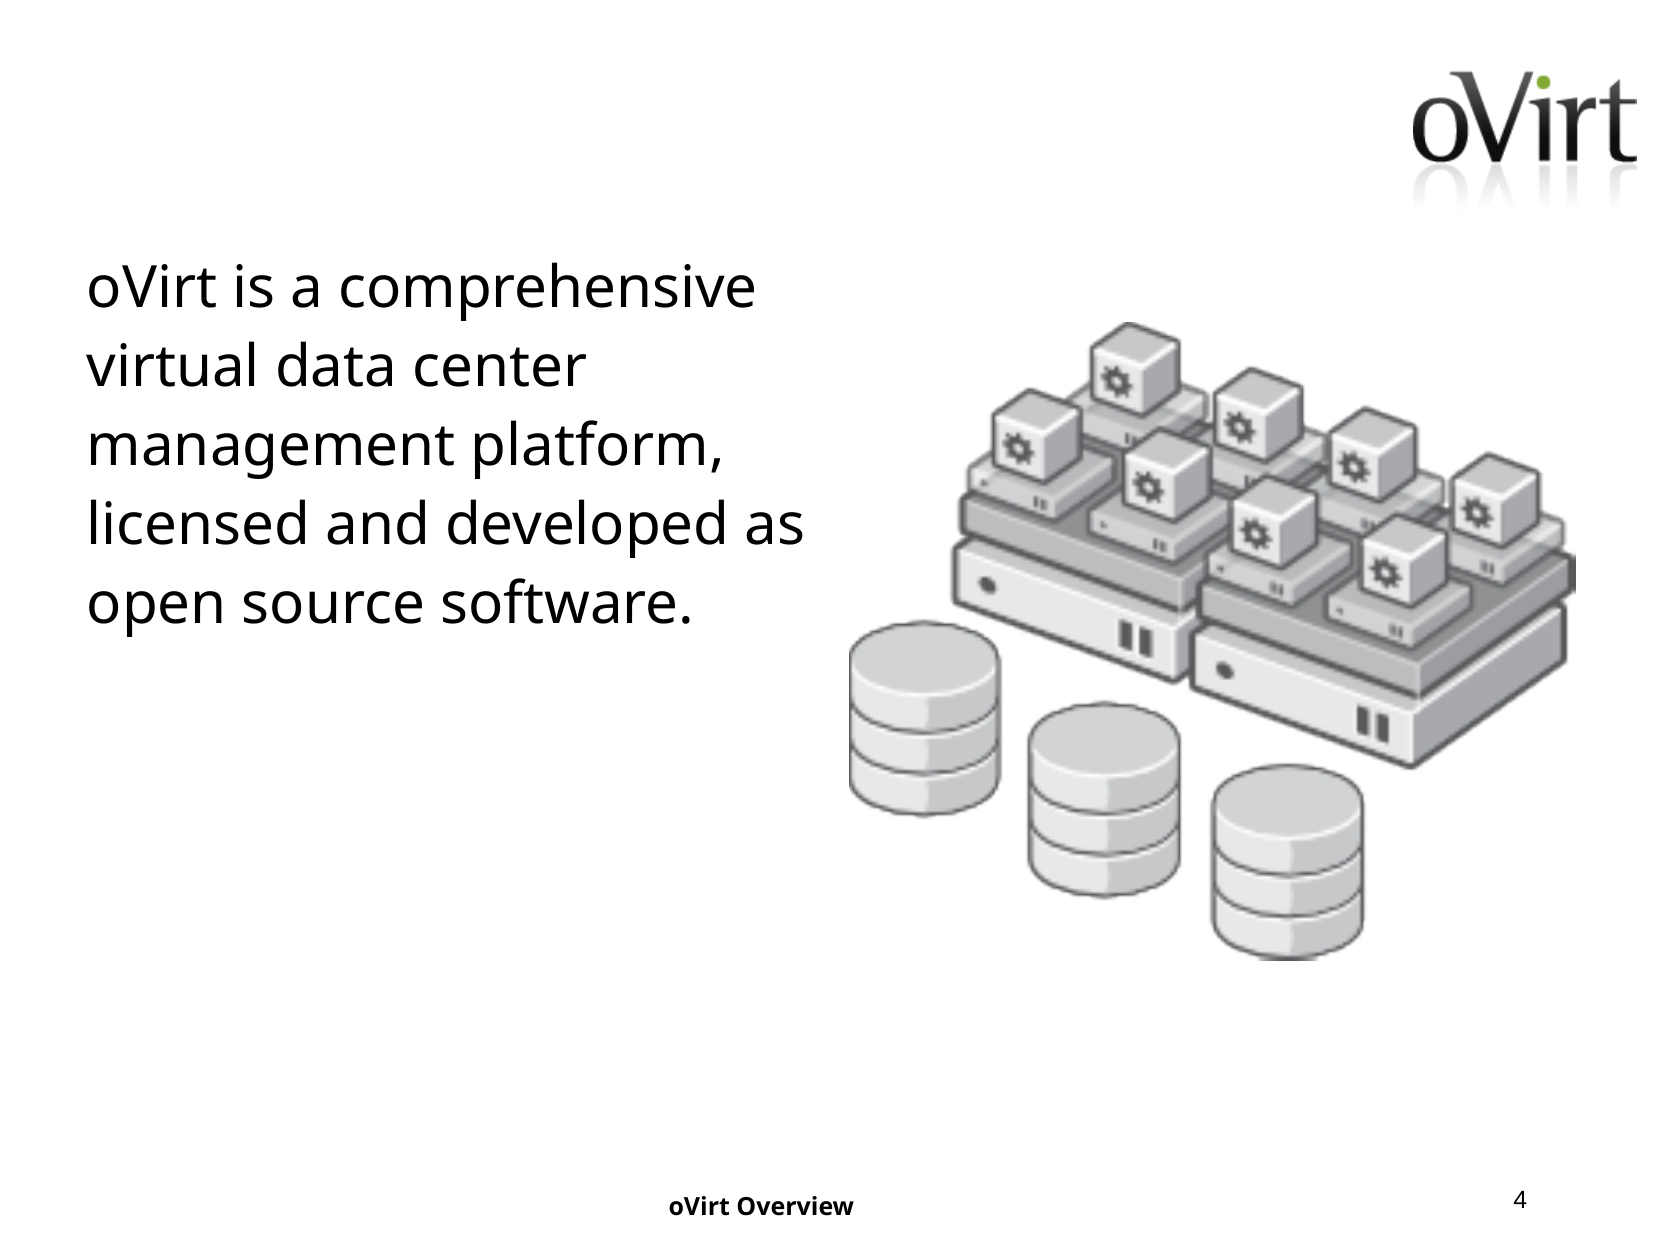

# oVirt is a comprehensive virtual data center management platform, licensed and developed as open source software.